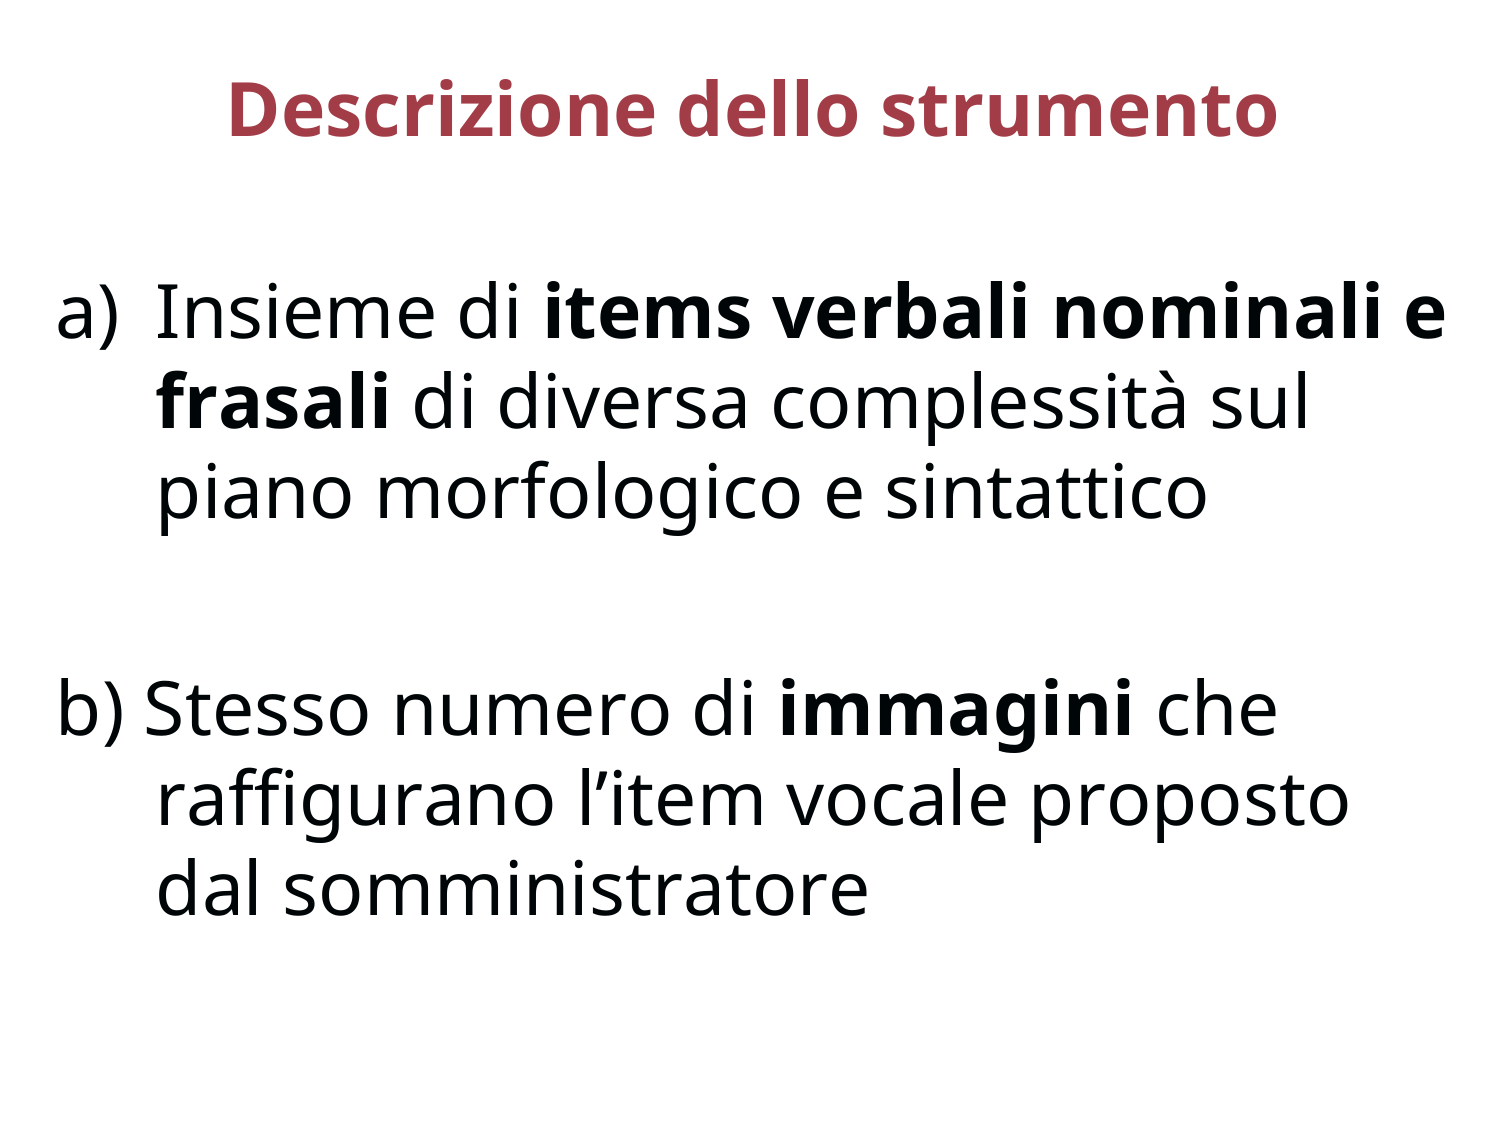

# Descrizione dello strumento
Insieme di items verbali nominali e frasali di diversa complessità sul piano morfologico e sintattico
b) Stesso numero di immagini che raffigurano l’item vocale proposto dal somministratore